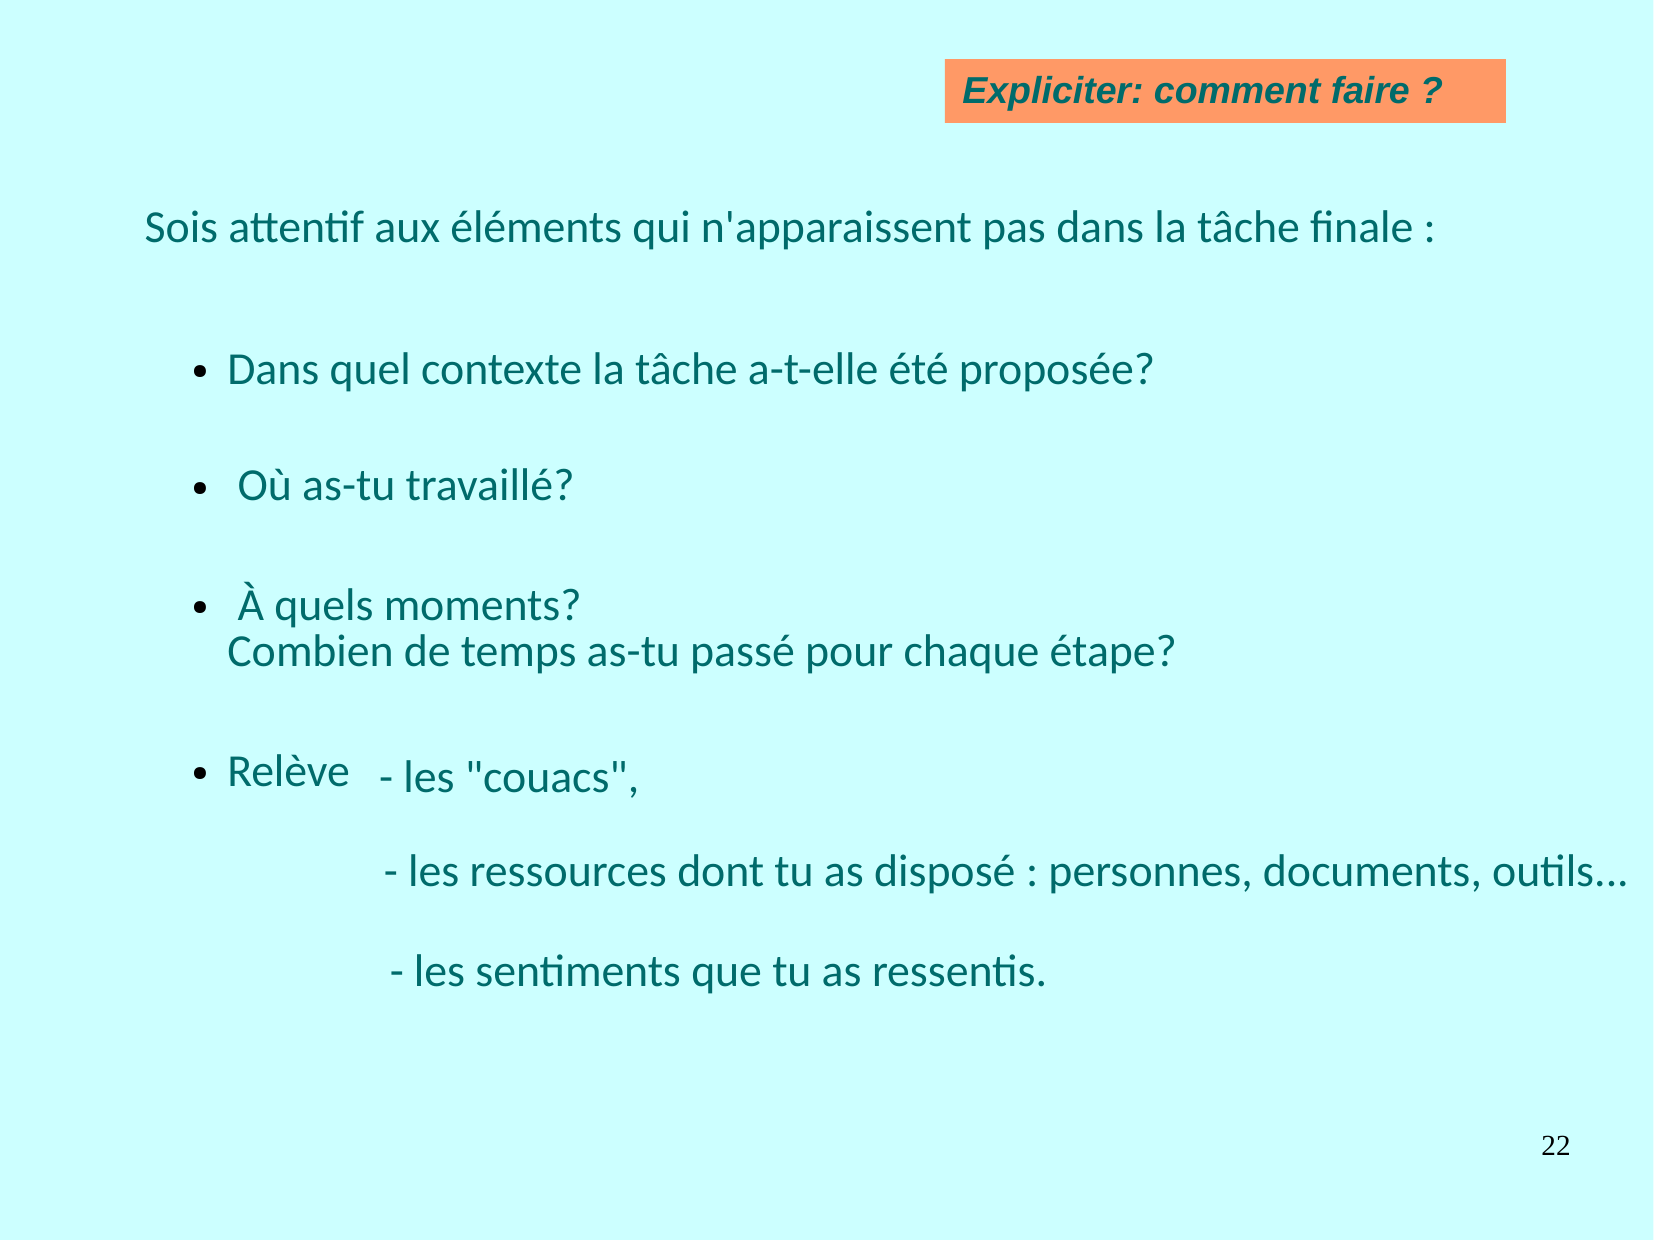

Expliciter: comment faire ?
Sois attentif aux éléments qui n'apparaissent pas dans la tâche finale :
Dans quel contexte la tâche a-t-elle été proposée?
 Où as-tu travaillé?
 À quels moments?
Combien de temps as-tu passé pour chaque étape?
Relève
 - les "couacs",
- les ressources dont tu as disposé : personnes, documents, outils...
- les sentiments que tu as ressentis.
22